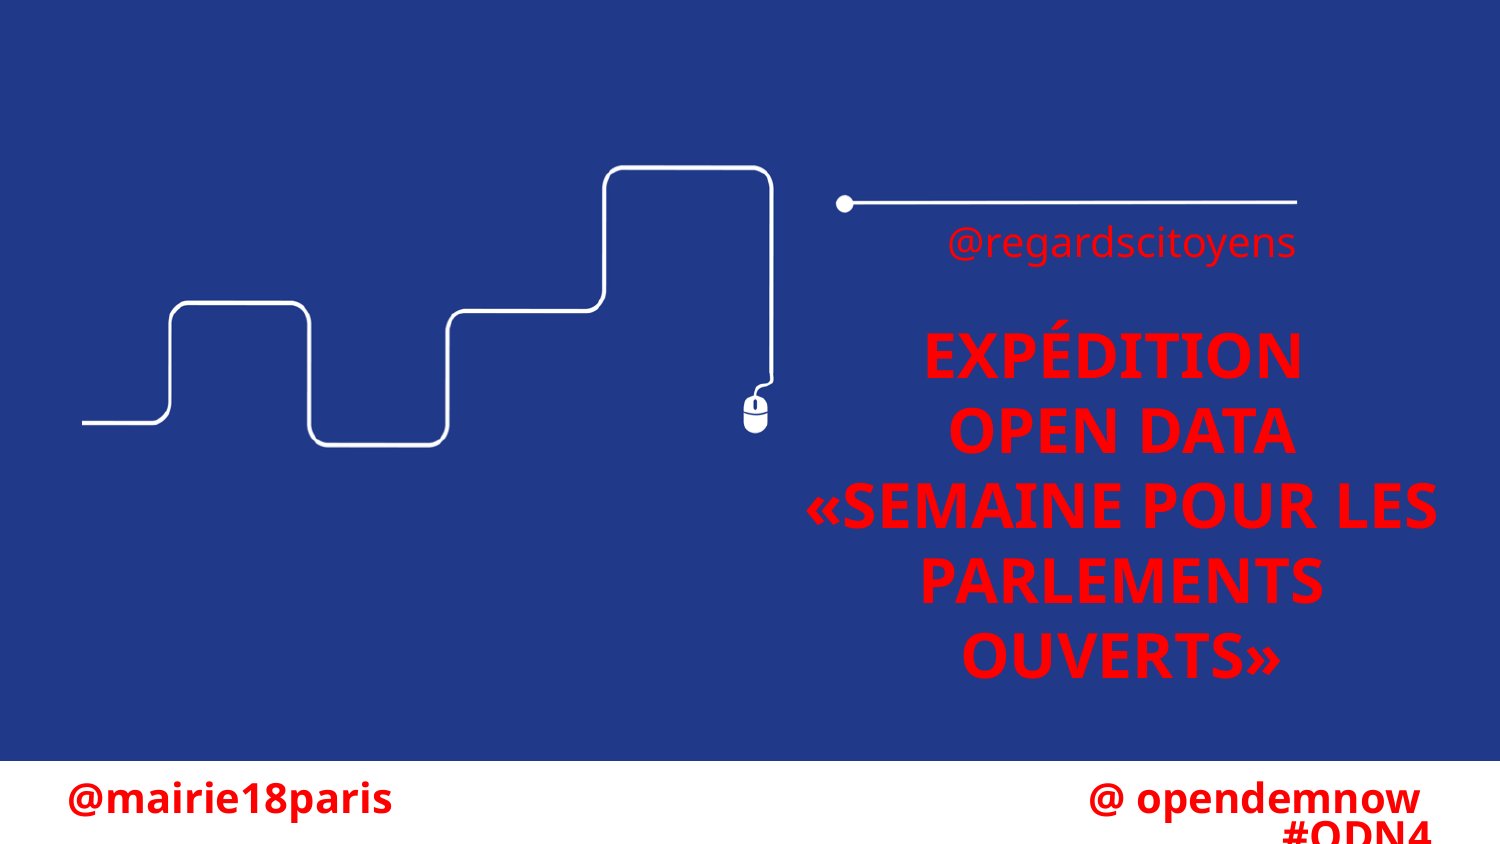

@regardscitoyens
# Expédition Open Data «semaine pour les parlements ouverts»